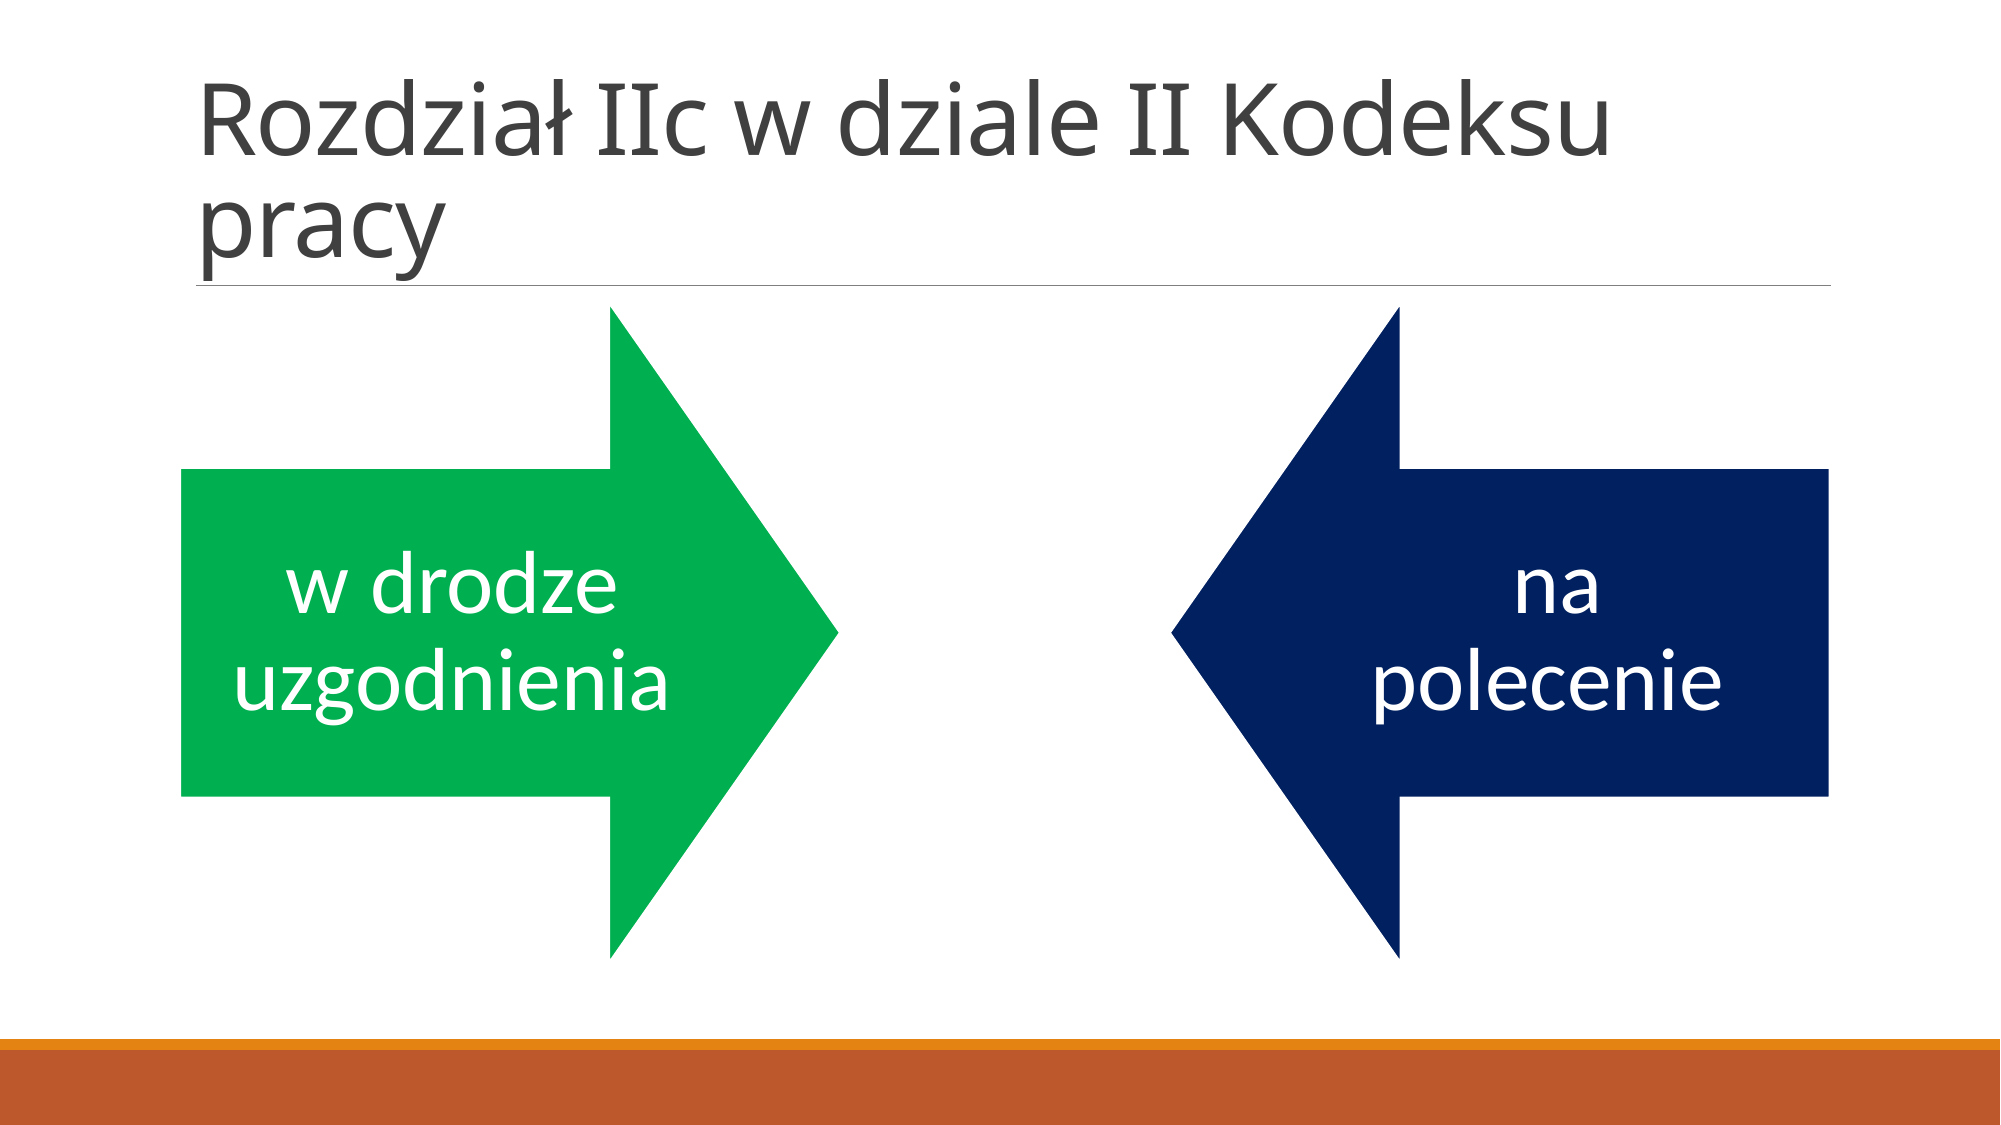

# Rozdział IIc w dziale II Kodeksu pracy
w drodze uzgodnienia
na polecenie